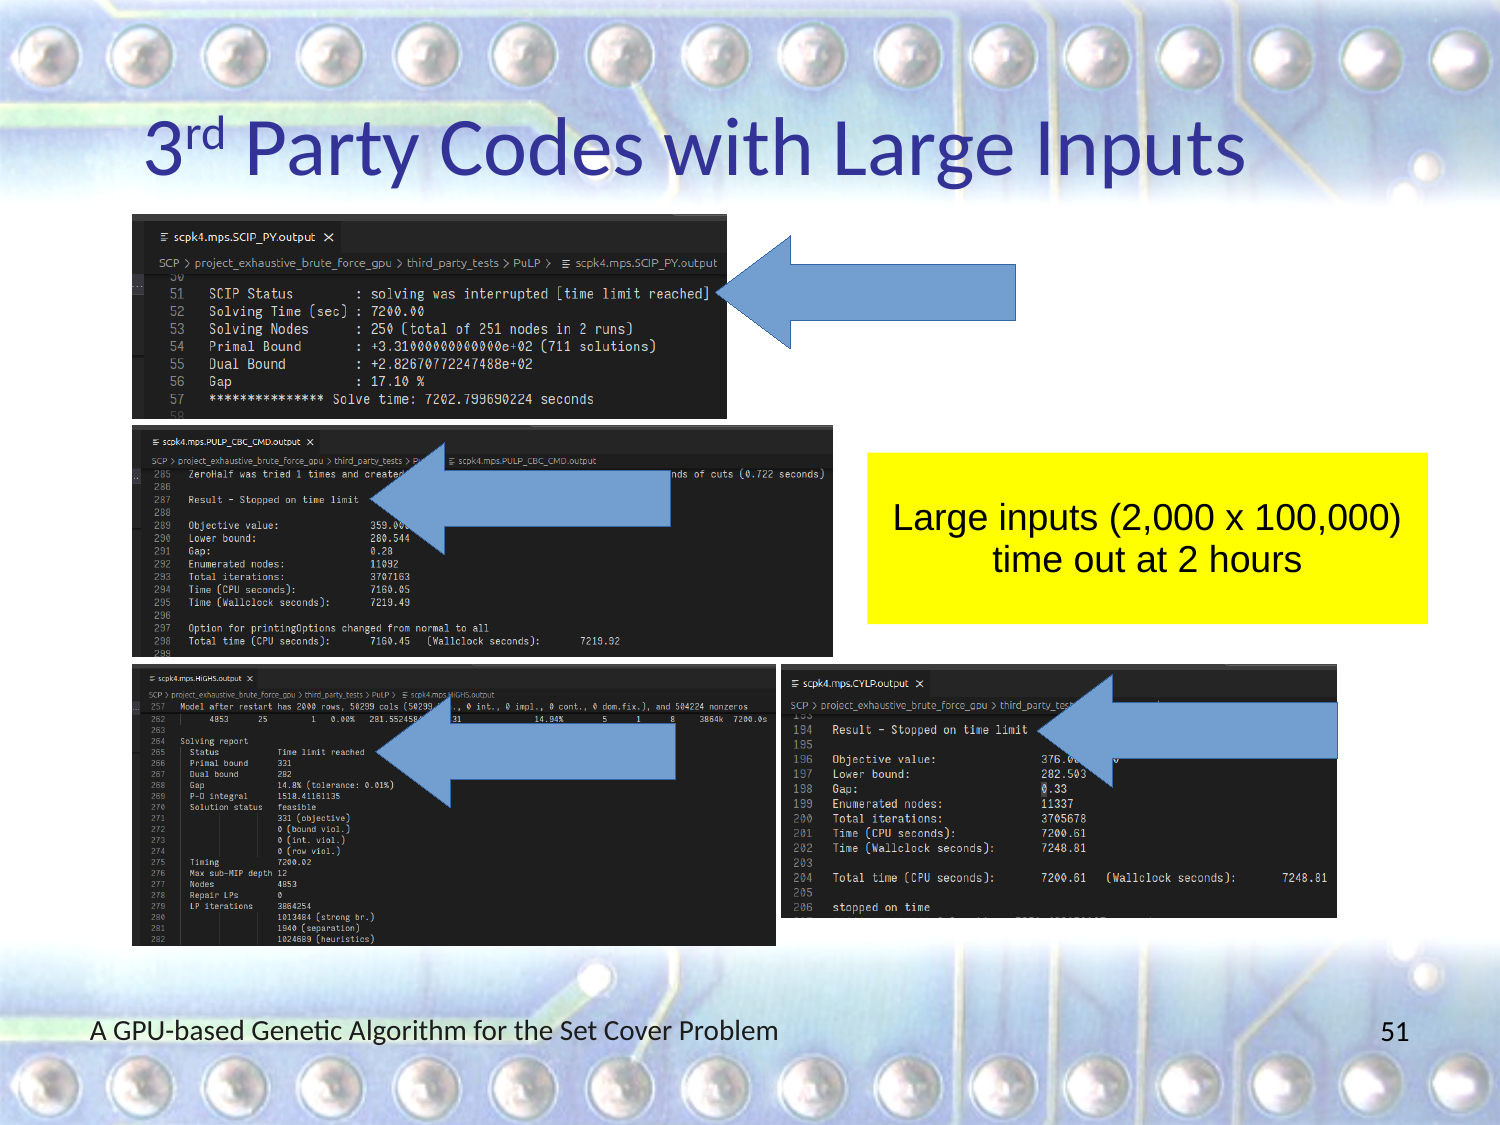

# 3rd Party Codes with Large Inputs
Large inputs (2,000 x 100,000) time out at 2 hours
A GPU-based Genetic Algorithm for the Set Cover Problem
51